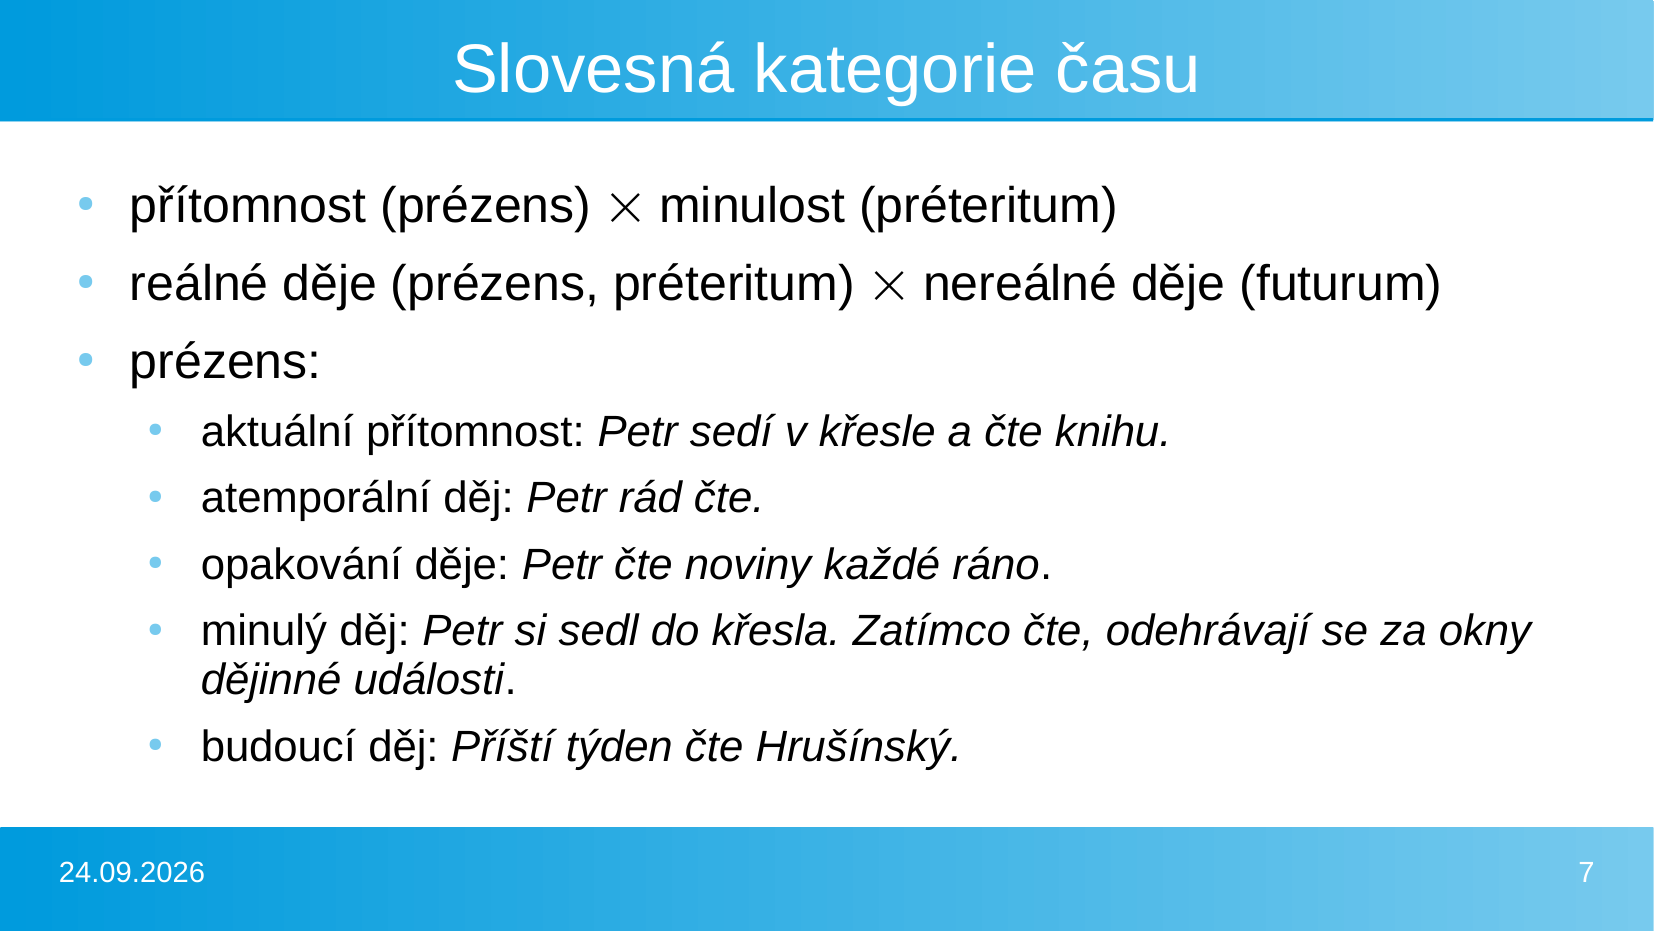

# Slovesná kategorie času
přítomnost (prézens)  minulost (préteritum)
reálné děje (prézens, préteritum)  nereálné děje (futurum)
prézens:
aktuální přítomnost: Petr sedí v křesle a čte knihu.
atemporální děj: Petr rád čte.
opakování děje: Petr čte noviny každé ráno.
minulý děj: Petr si sedl do křesla. Zatímco čte, odehrávají se za okny dějinné události.
budoucí děj: Příští týden čte Hrušínský.
7